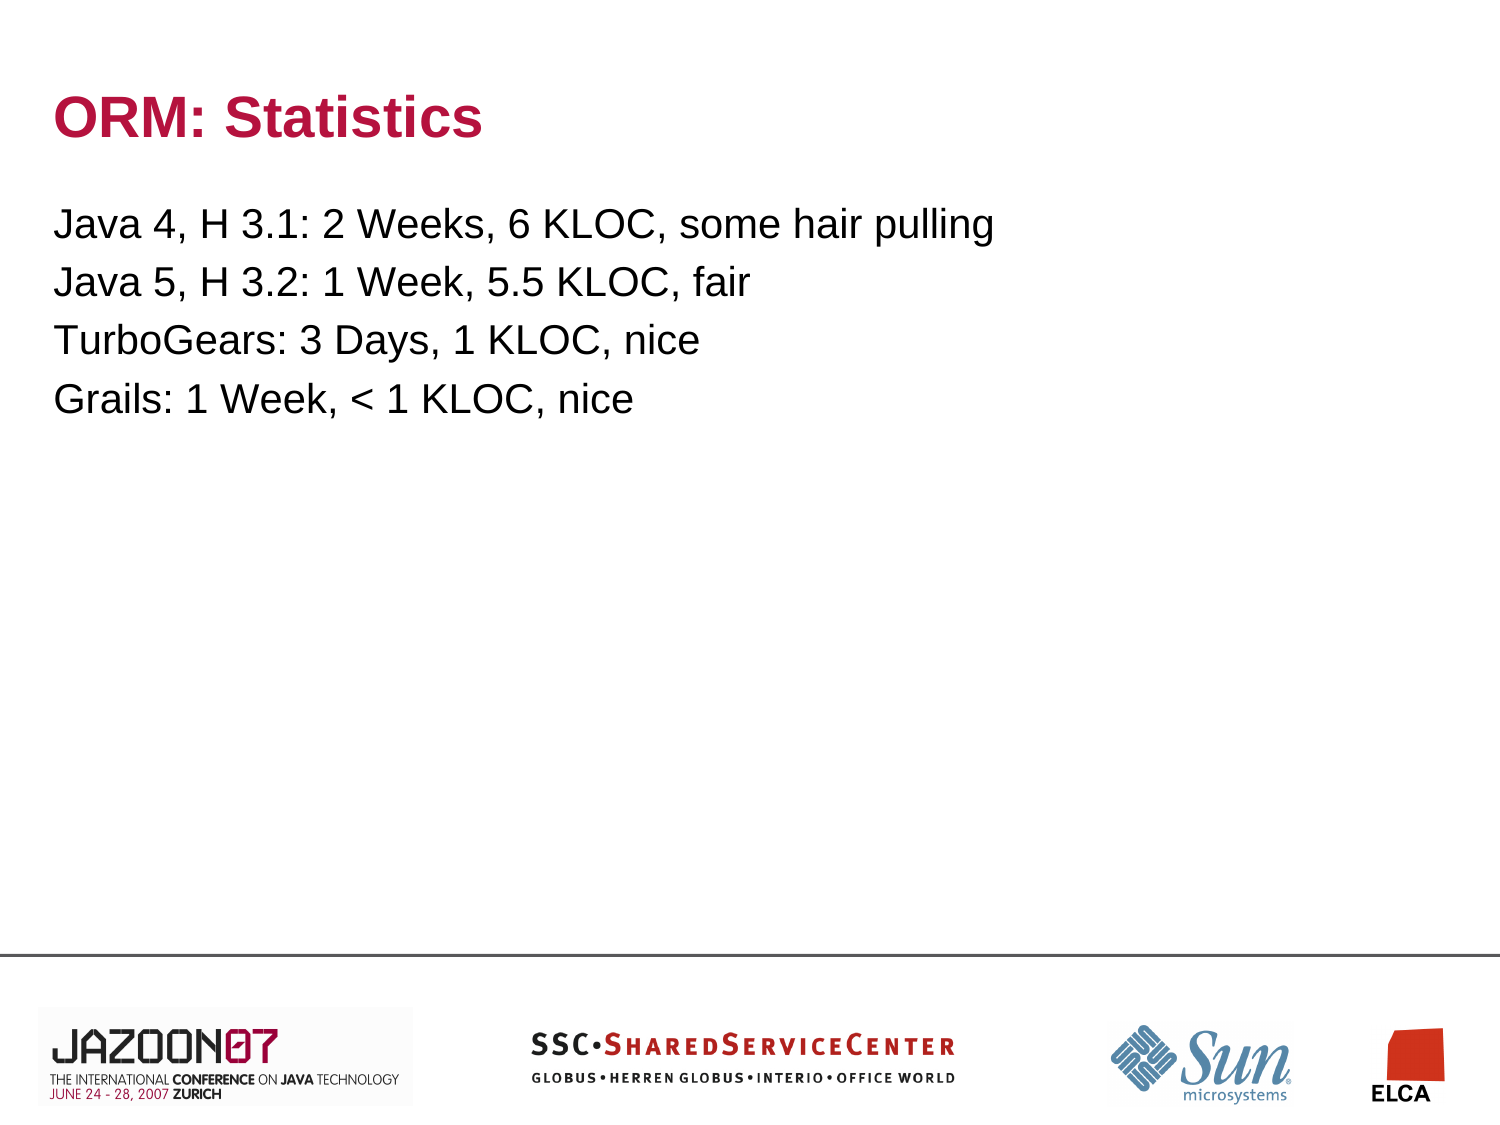

# ORM: Statistics
Java 4, H 3.1: 2 Weeks, 6 KLOC, some hair pulling
Java 5, H 3.2: 1 Week, 5.5 KLOC, fair
TurboGears: 3 Days, 1 KLOC, nice
Grails: 1 Week, < 1 KLOC, nice